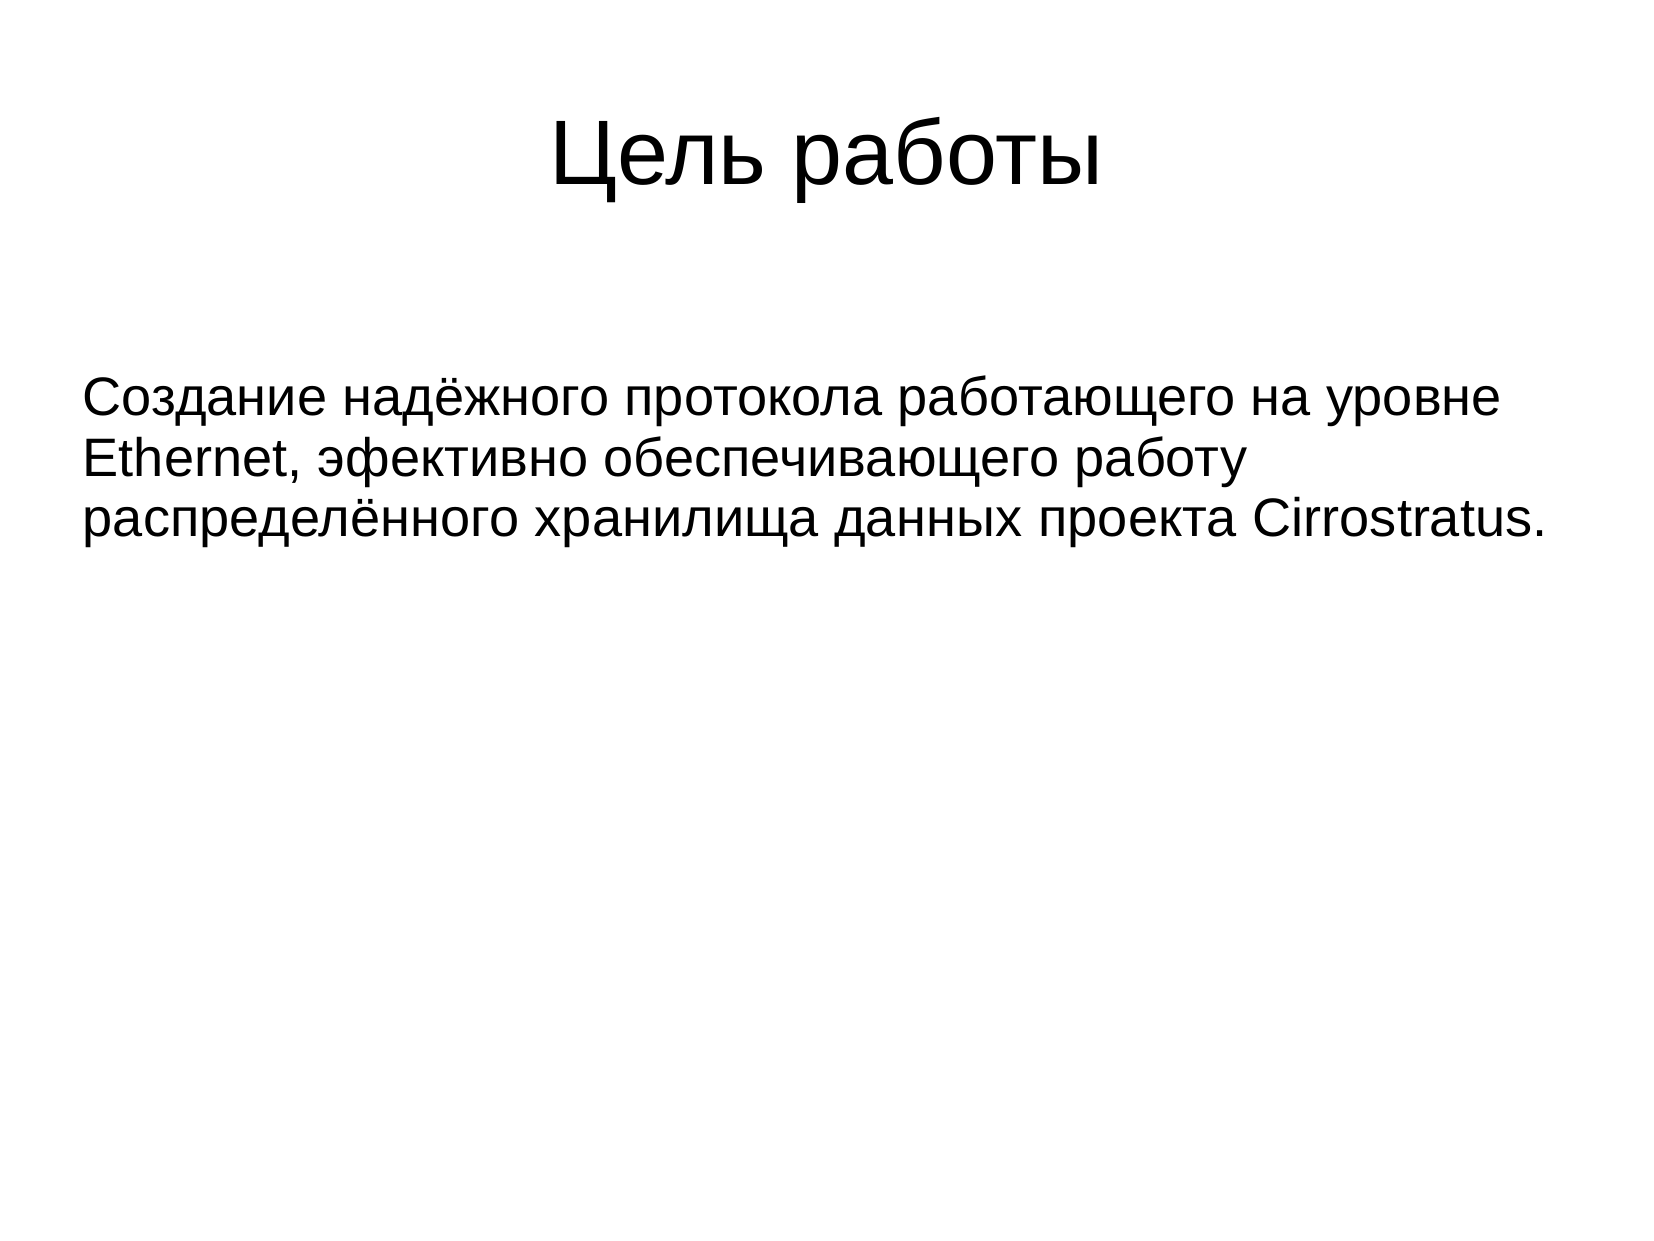

# Цель работы
Cоздание надёжного протокола работающего на уровне Ethernet, эфективно обеспечивающего работу распределённого хранилища данных проекта Cirrostratus.